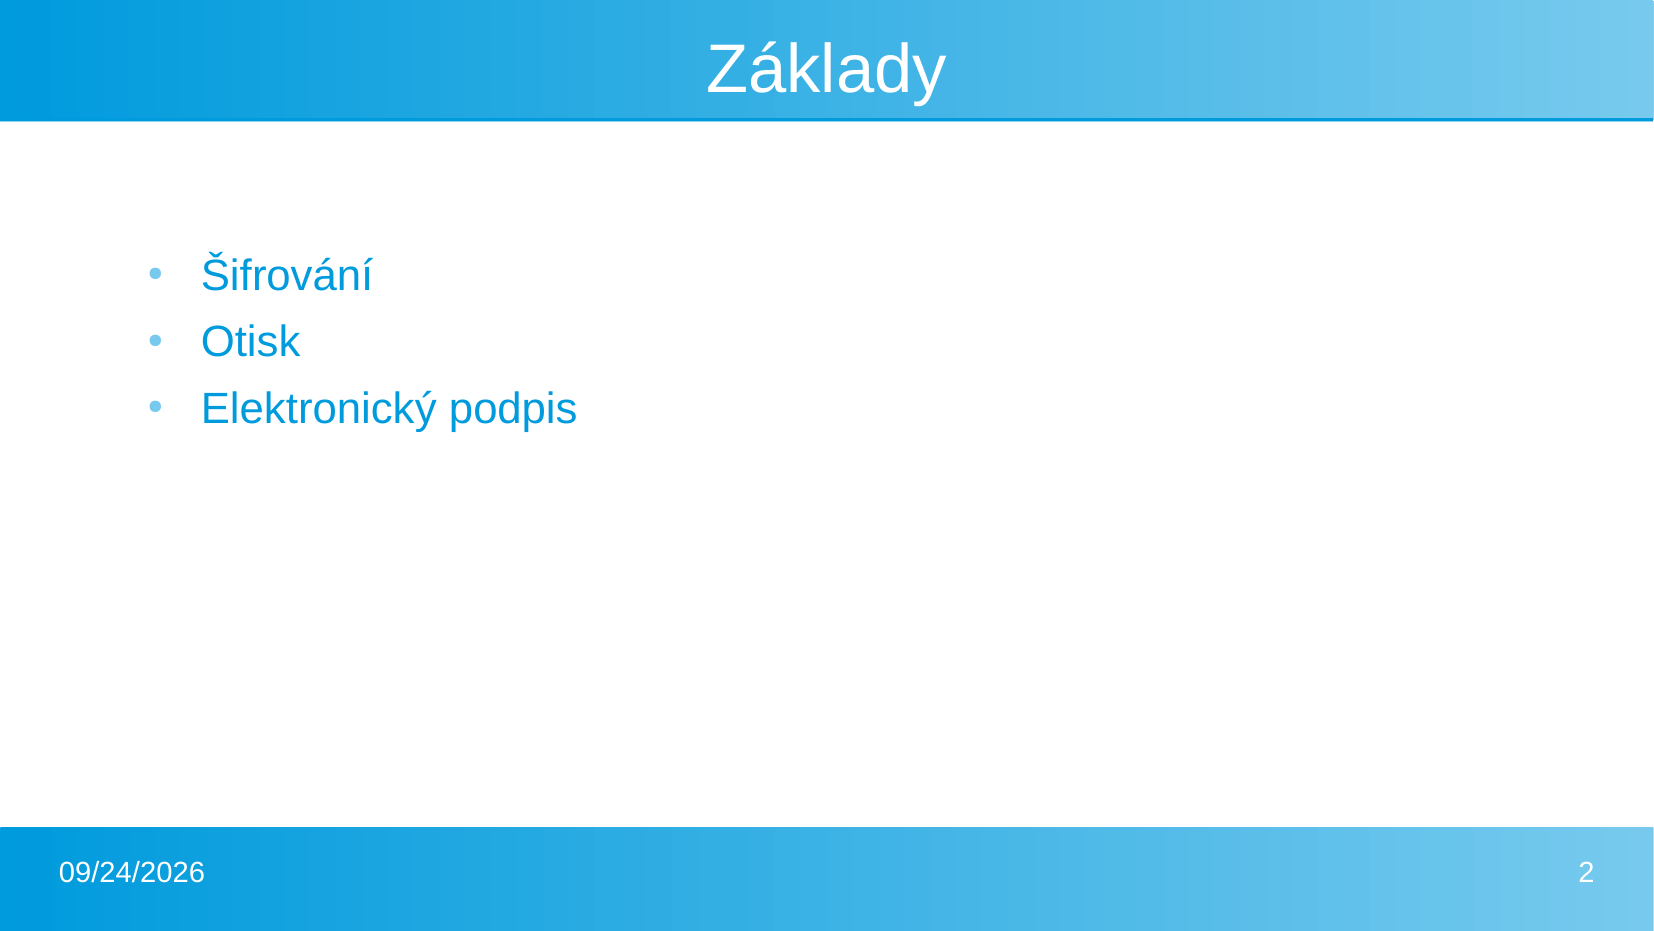

# Základy
Šifrování
Otisk
Elektronický podpis
2